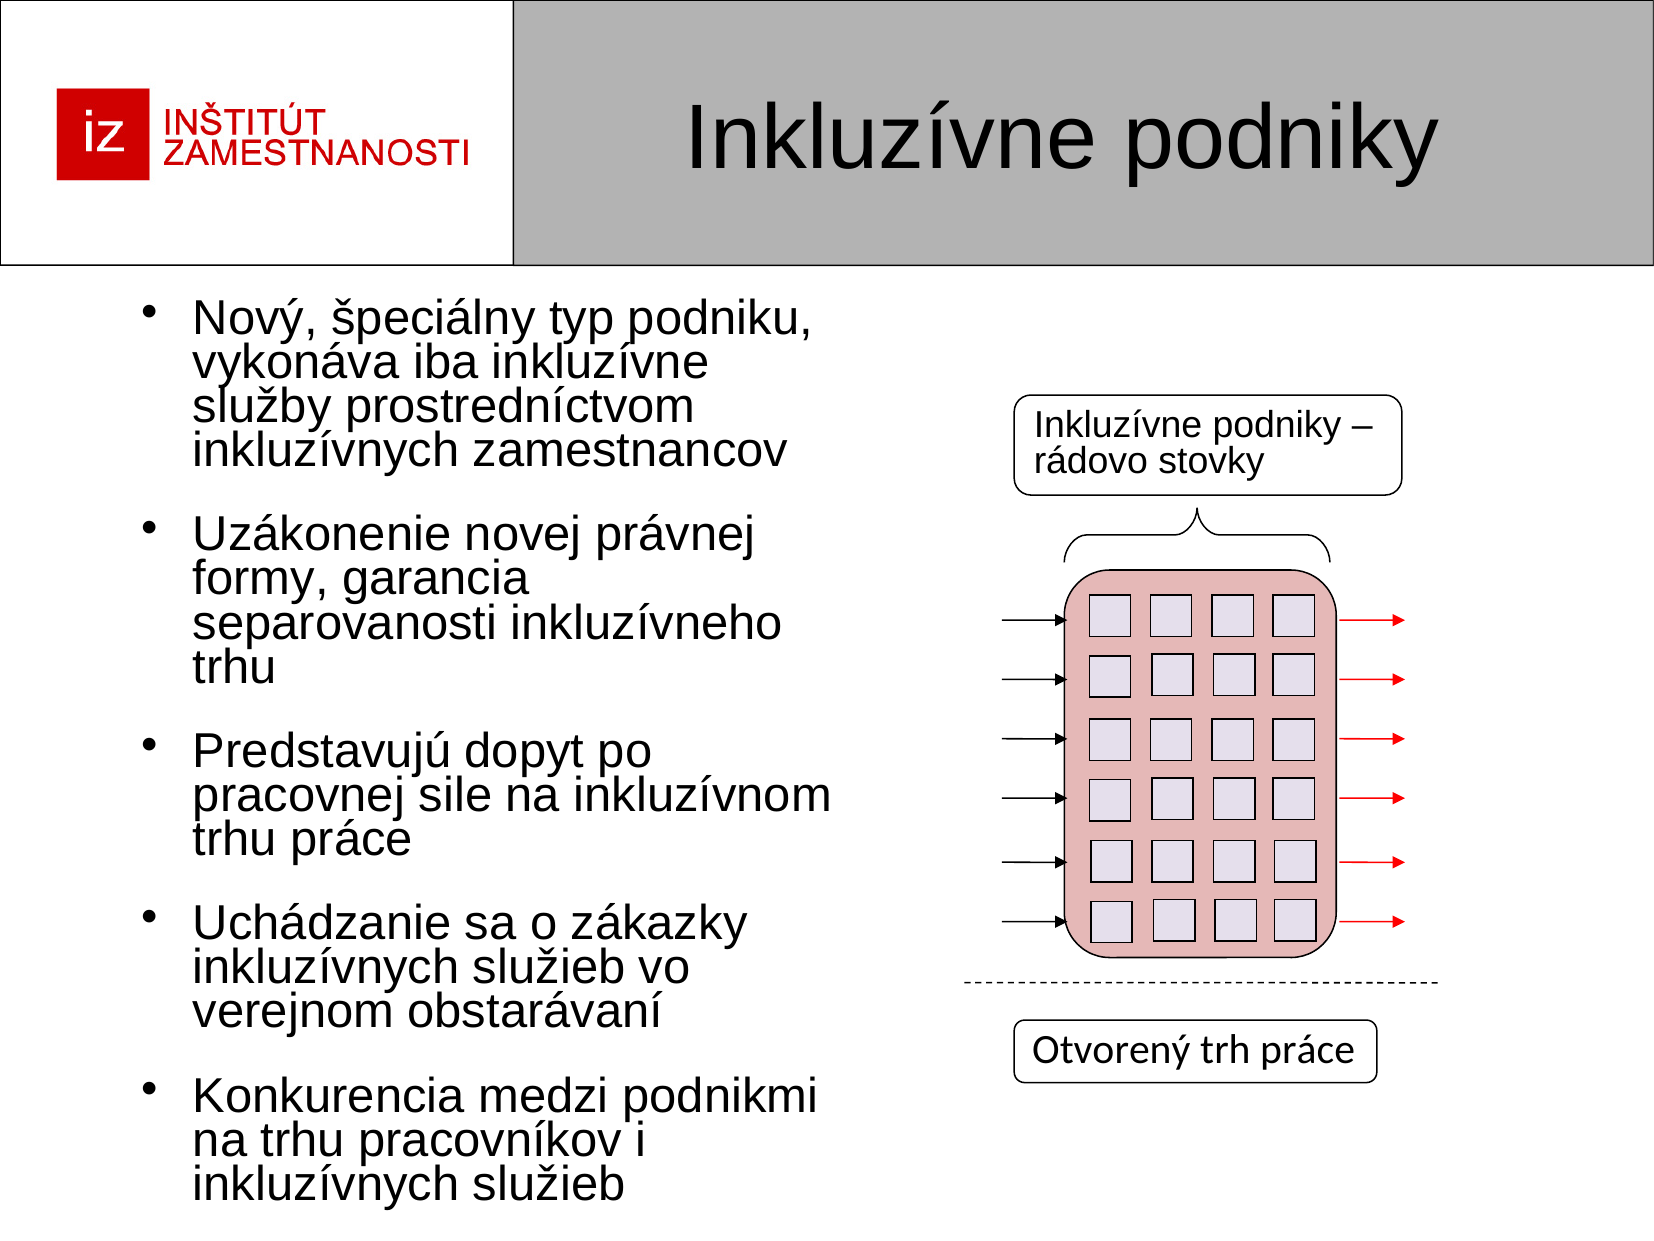

# Inkluzívne podniky
Nový, špeciálny typ podniku, vykonáva iba inkluzívne služby prostredníctvom inkluzívnych zamestnancov
Uzákonenie novej právnej formy, garancia separovanosti inkluzívneho trhu
Predstavujú dopyt po pracovnej sile na inkluzívnom trhu práce
Uchádzanie sa o zákazky inkluzívnych služieb vo verejnom obstarávaní
Konkurencia medzi podnikmi na trhu pracovníkov i inkluzívnych služieb
Inkluzívne podniky – rádovo stovky
Otvorený trh práce